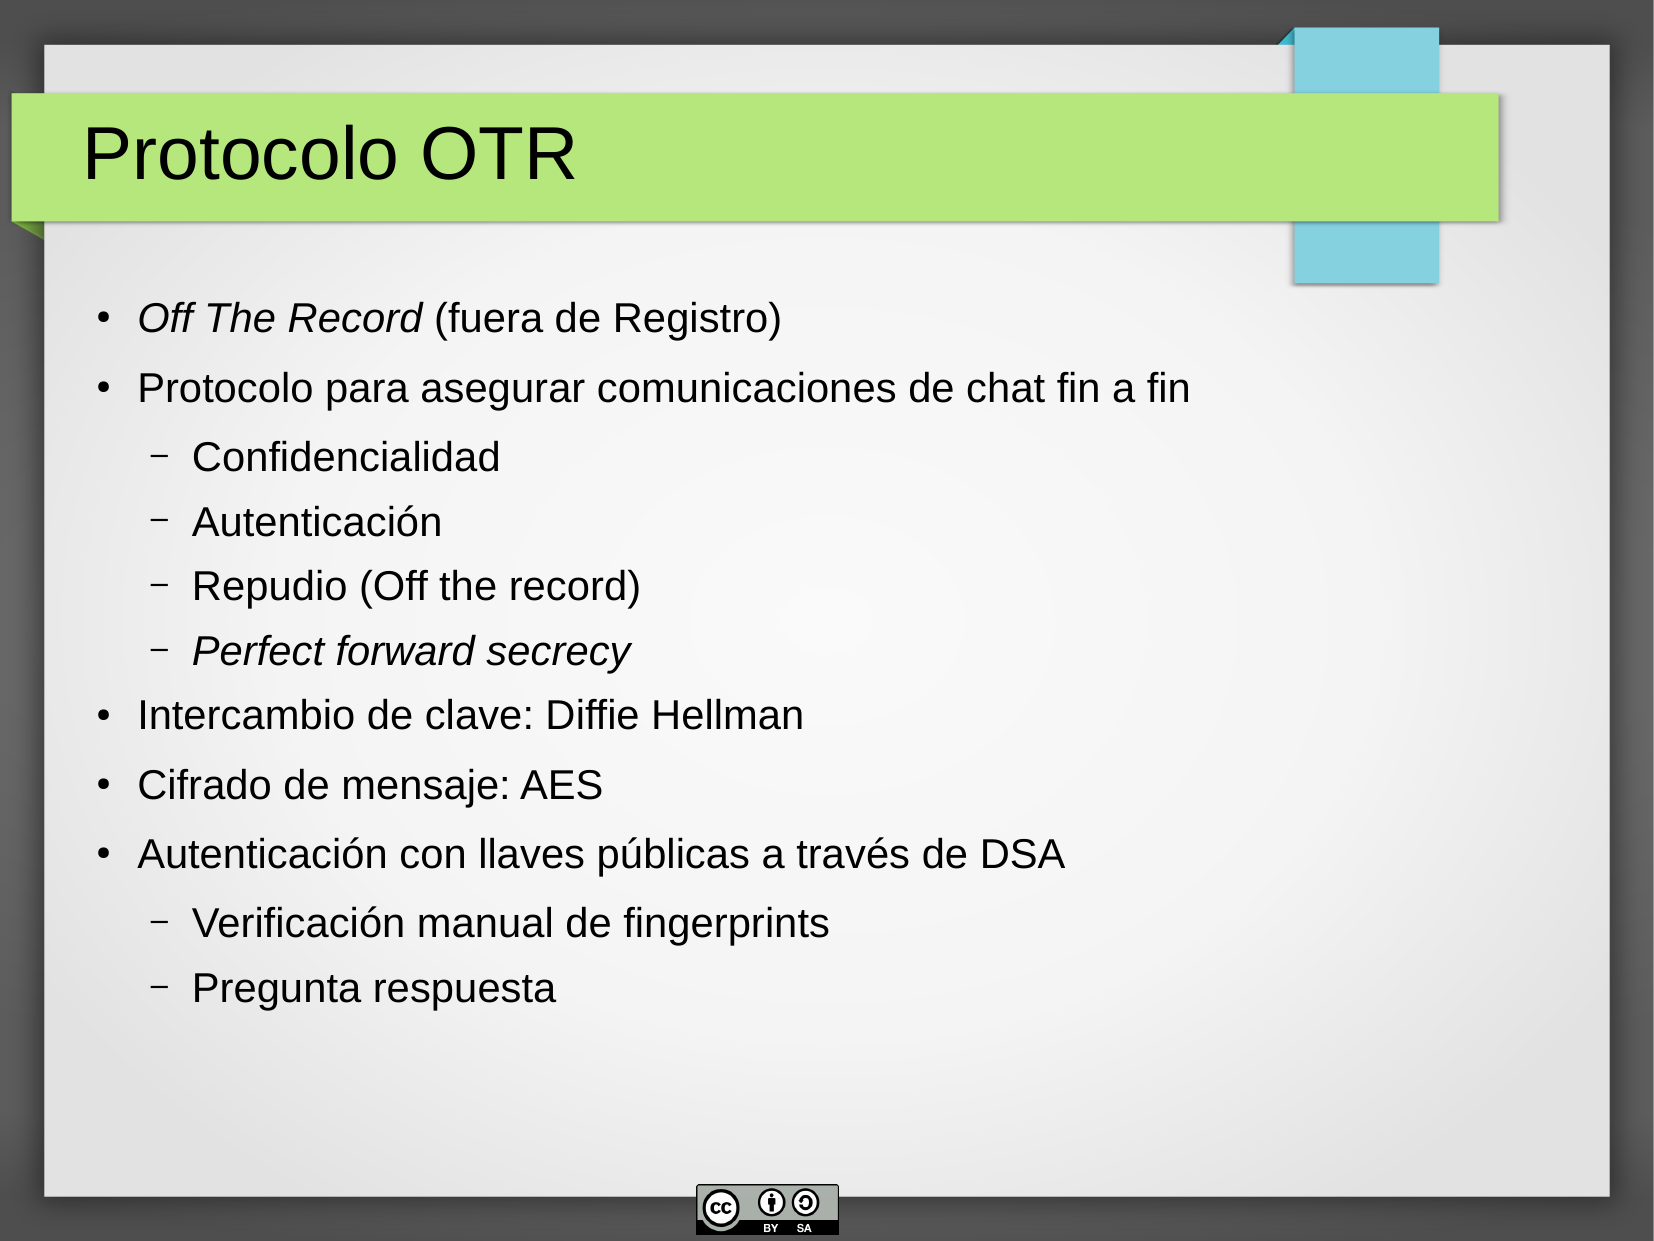

# Protocolo OTR
Off The Record (fuera de Registro)
Protocolo para asegurar comunicaciones de chat fin a fin
Confidencialidad
Autenticación
Repudio (Off the record)
Perfect forward secrecy
Intercambio de clave: Diffie Hellman
Cifrado de mensaje: AES
Autenticación con llaves públicas a través de DSA
Verificación manual de fingerprints
Pregunta respuesta